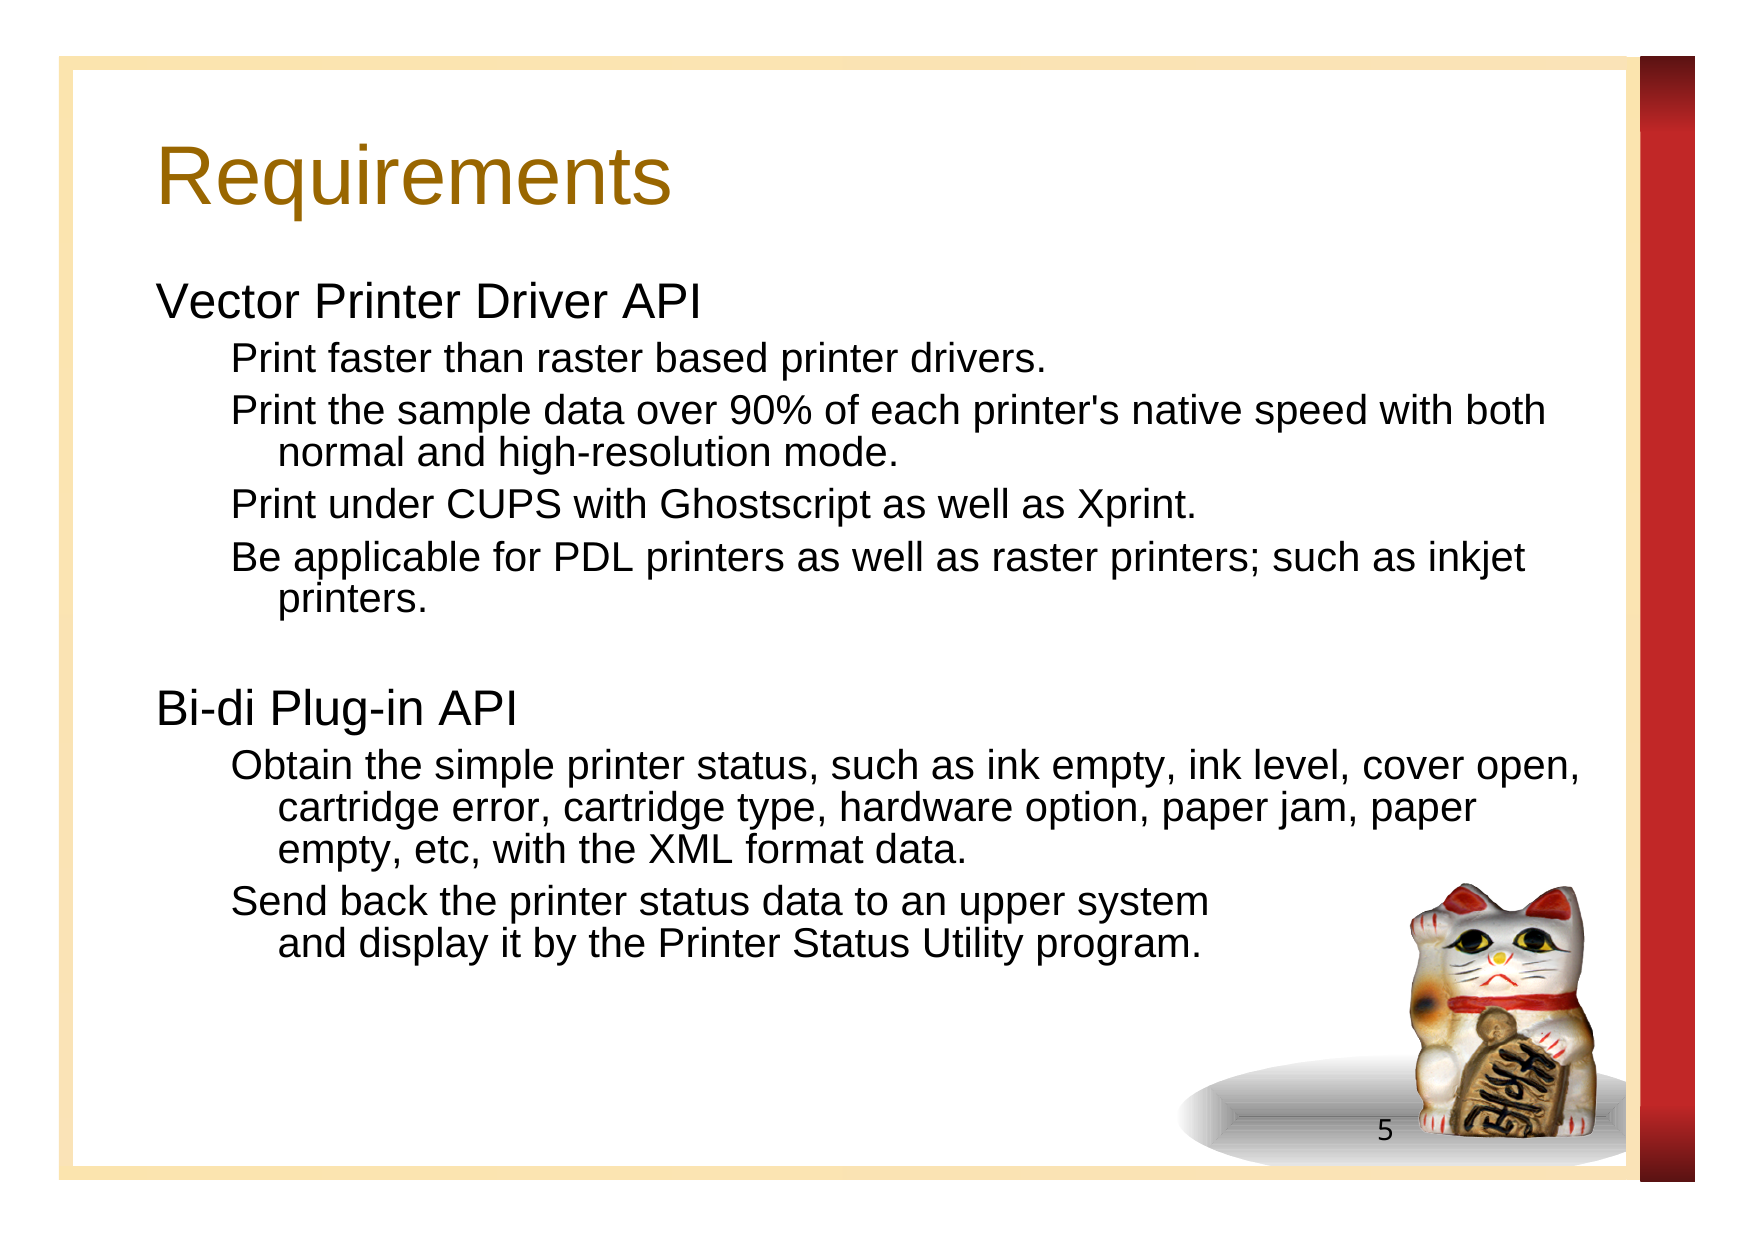

# Requirements
Vector Printer Driver API
Print faster than raster based printer drivers.
Print the sample data over 90% of each printer's native speed with both normal and high-resolution mode.
Print under CUPS with Ghostscript as well as Xprint.
Be applicable for PDL printers as well as raster printers; such as inkjet printers.
Bi-di Plug-in API
Obtain the simple printer status, such as ink empty, ink level, cover open, cartridge error, cartridge type, hardware option, paper jam, paper empty, etc, with the XML format data.
Send back the printer status data to an upper system
and display it by the Printer Status Utility program.
5